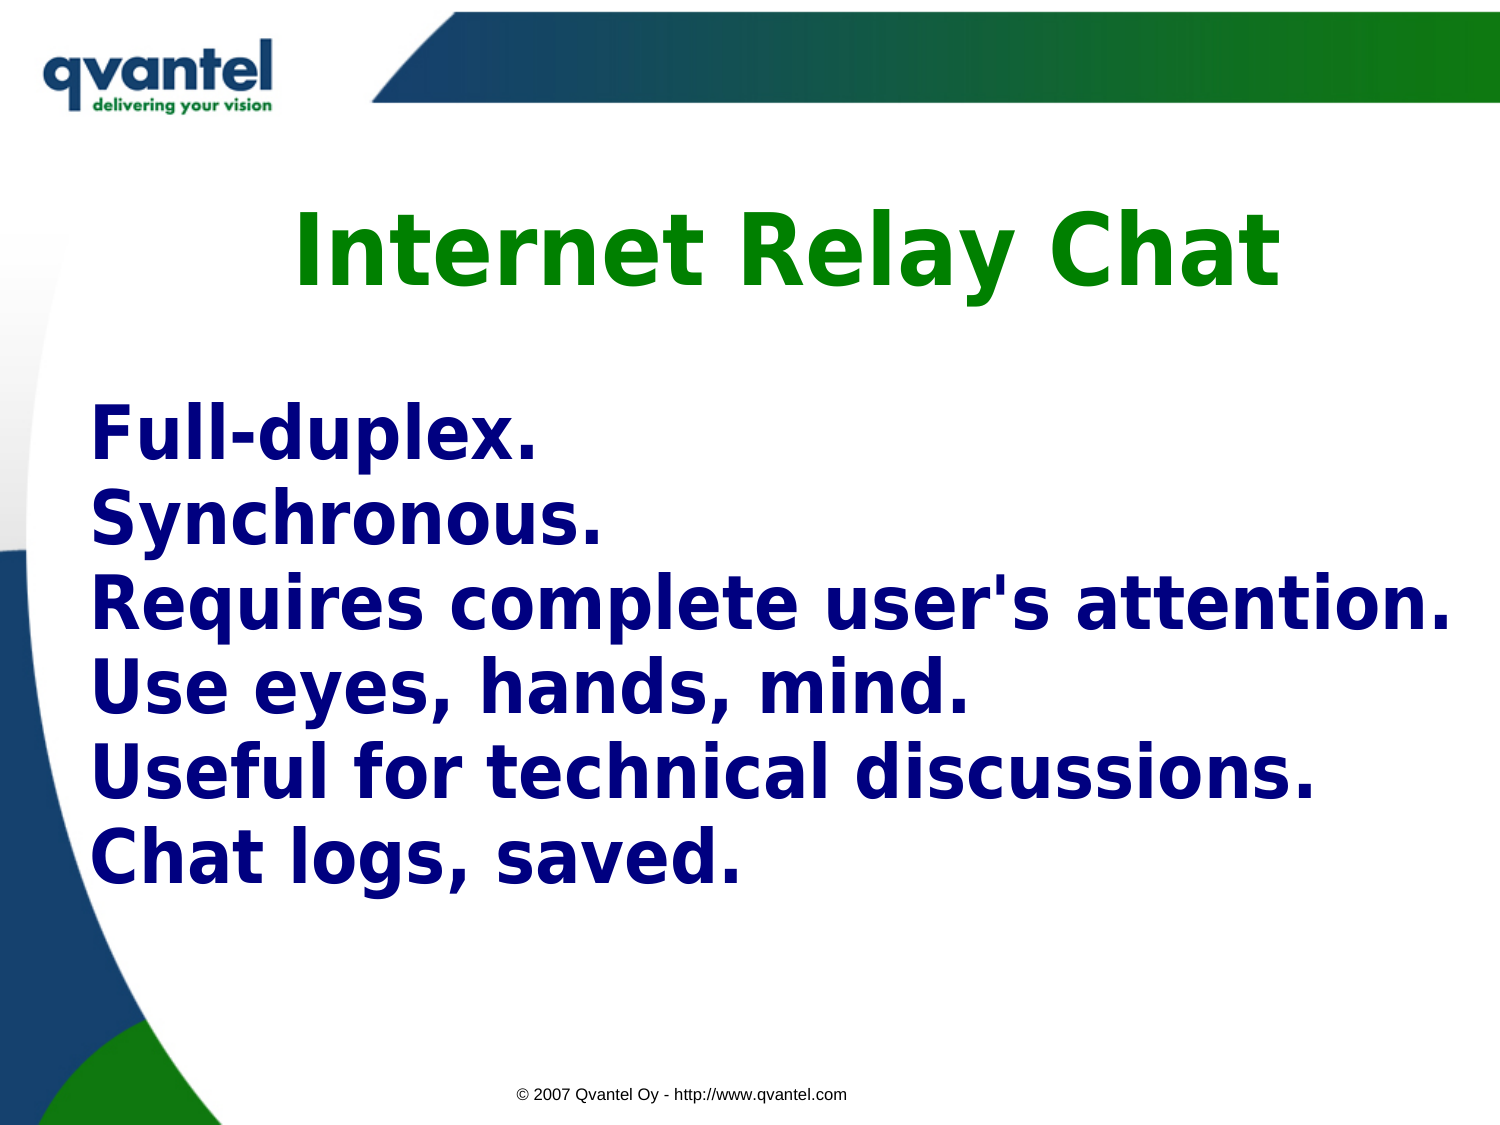

Internet Relay Chat
Full-duplex.
Synchronous.
Requires complete user's attention.
Use eyes, hands, mind.
Useful for technical discussions.
Chat logs, saved.
© 2007 Qvantel Oy - http://www.qvantel.com